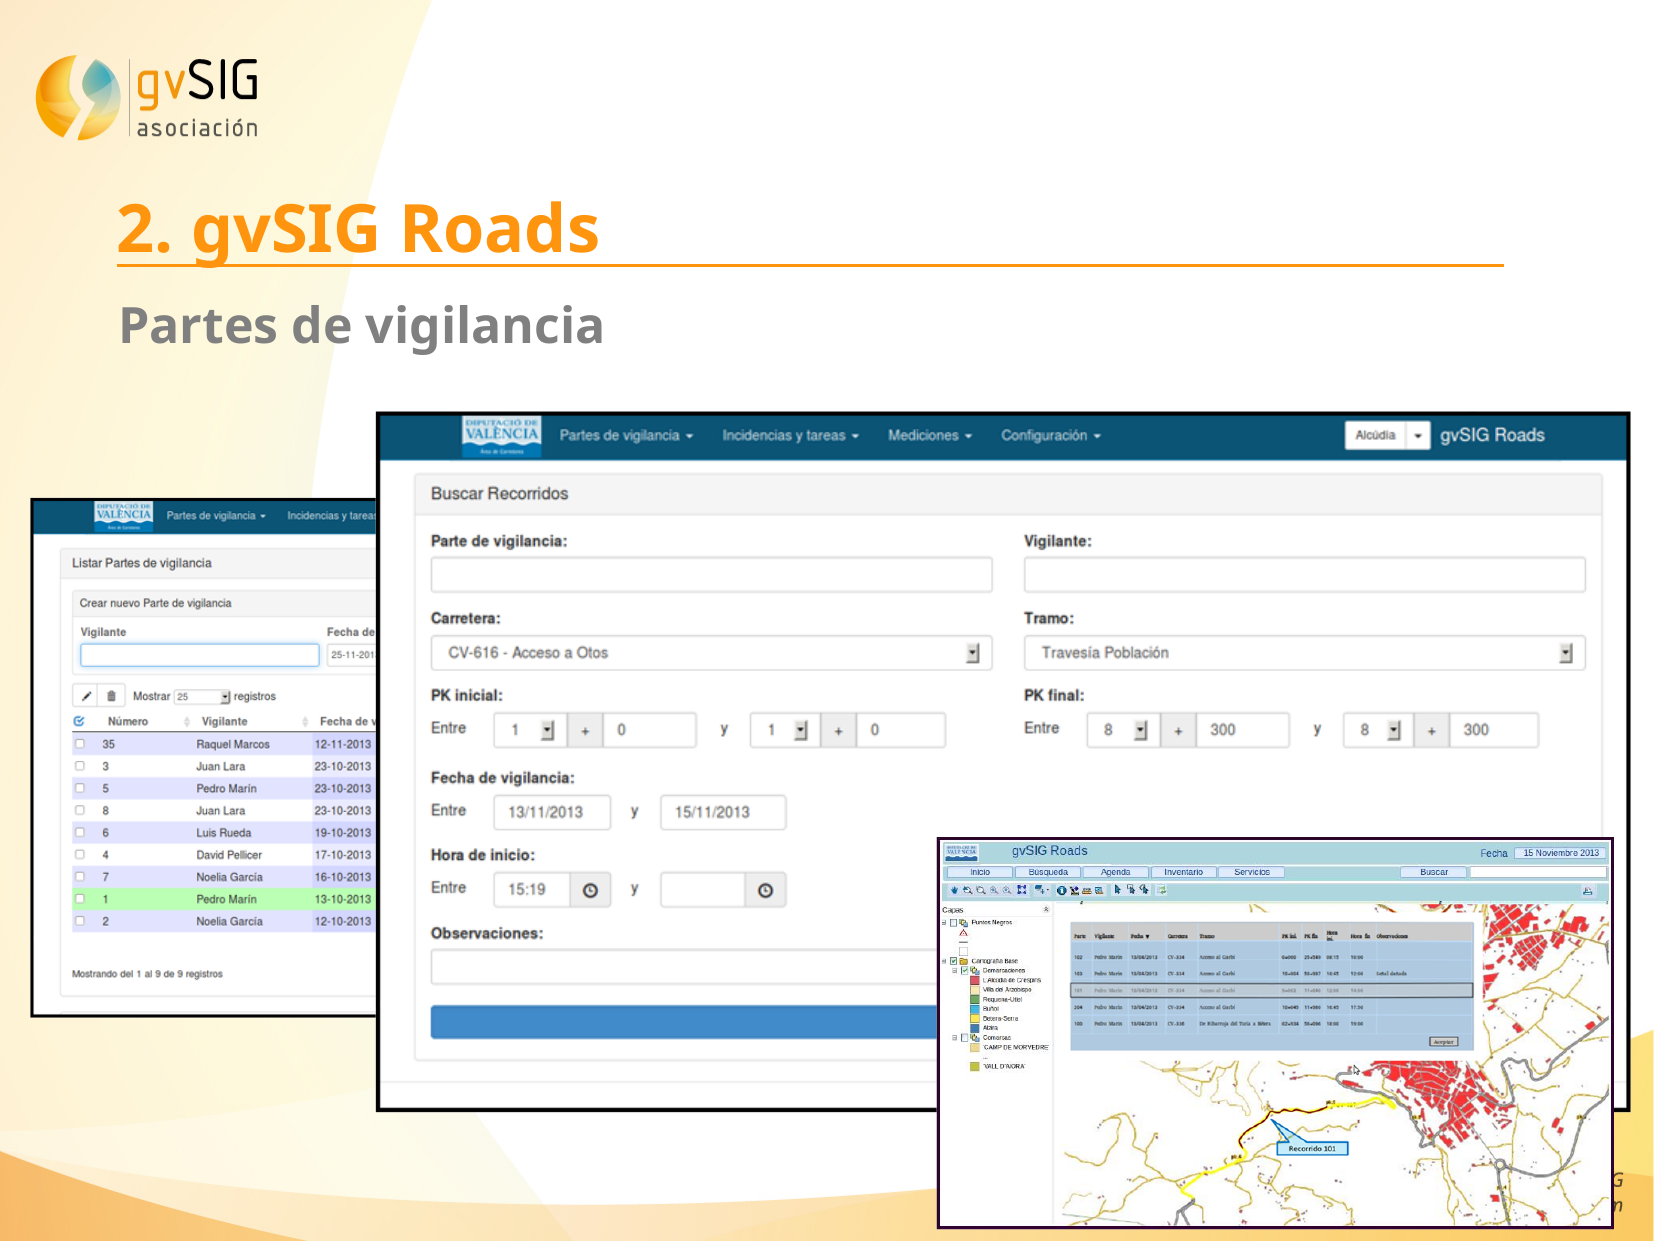

# 2. gvSIG Roads
Partes de vigilancia